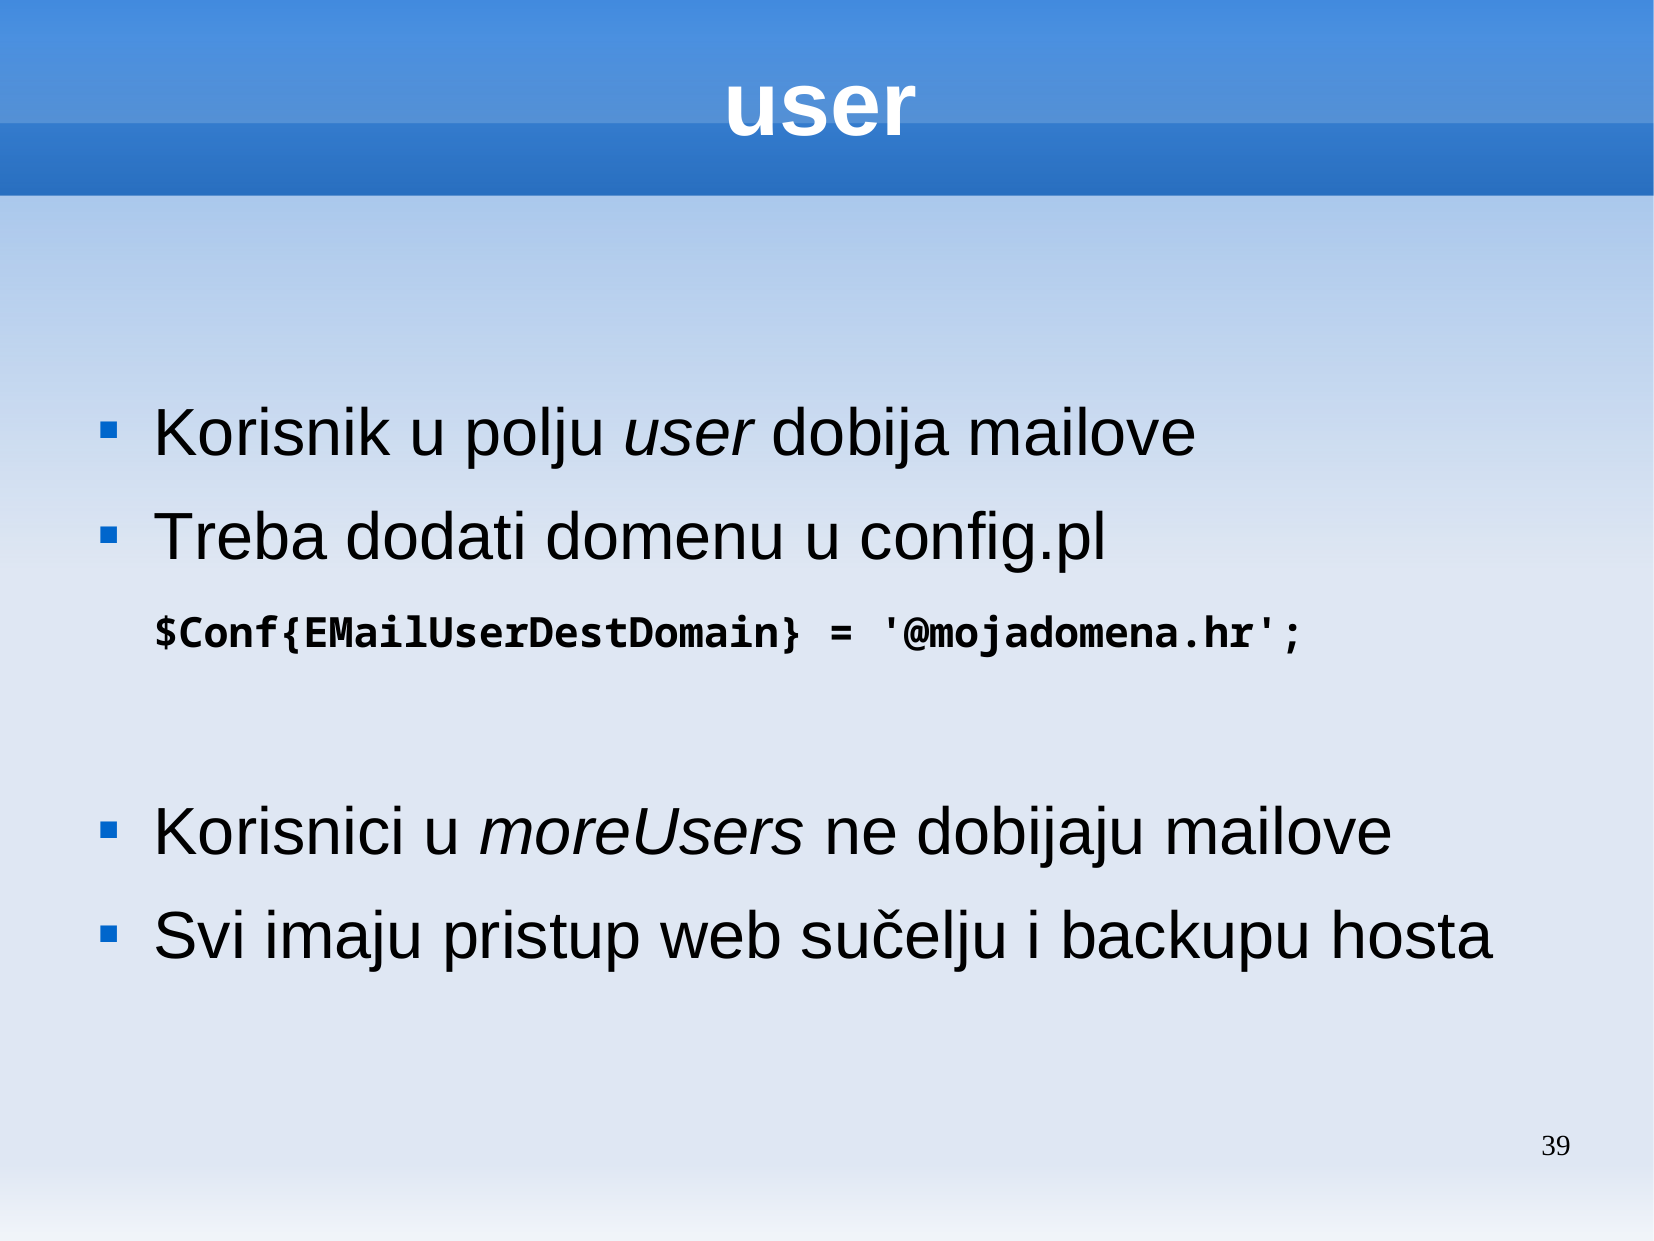

# user
Korisnik u polju user dobija mailove
Treba dodati domenu u config.pl
$Conf{EMailUserDestDomain} = '@mojadomena.hr';
Korisnici u moreUsers ne dobijaju mailove
Svi imaju pristup web sučelju i backupu hosta
39